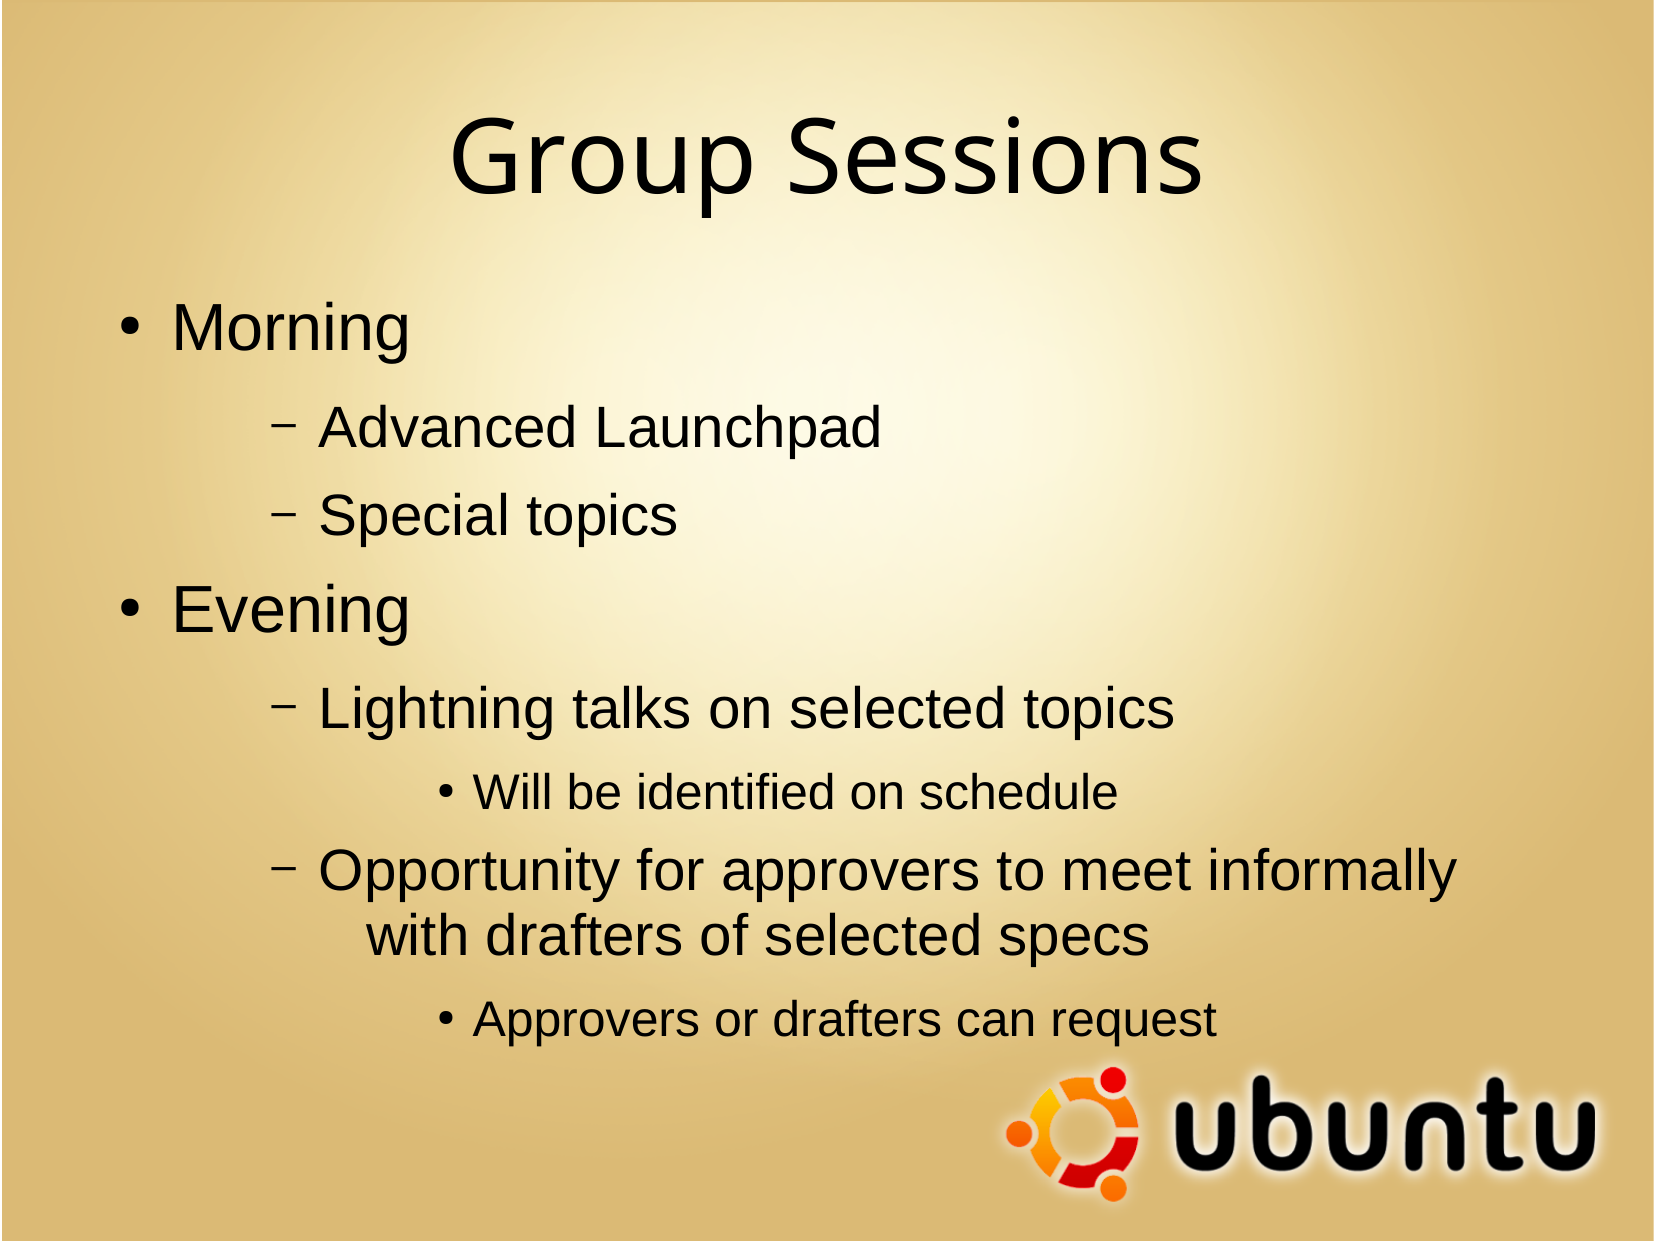

# Group Sessions
Morning
Advanced Launchpad
Special topics
Evening
Lightning talks on selected topics
Will be identified on schedule
Opportunity for approvers to meet informally with drafters of selected specs
Approvers or drafters can request